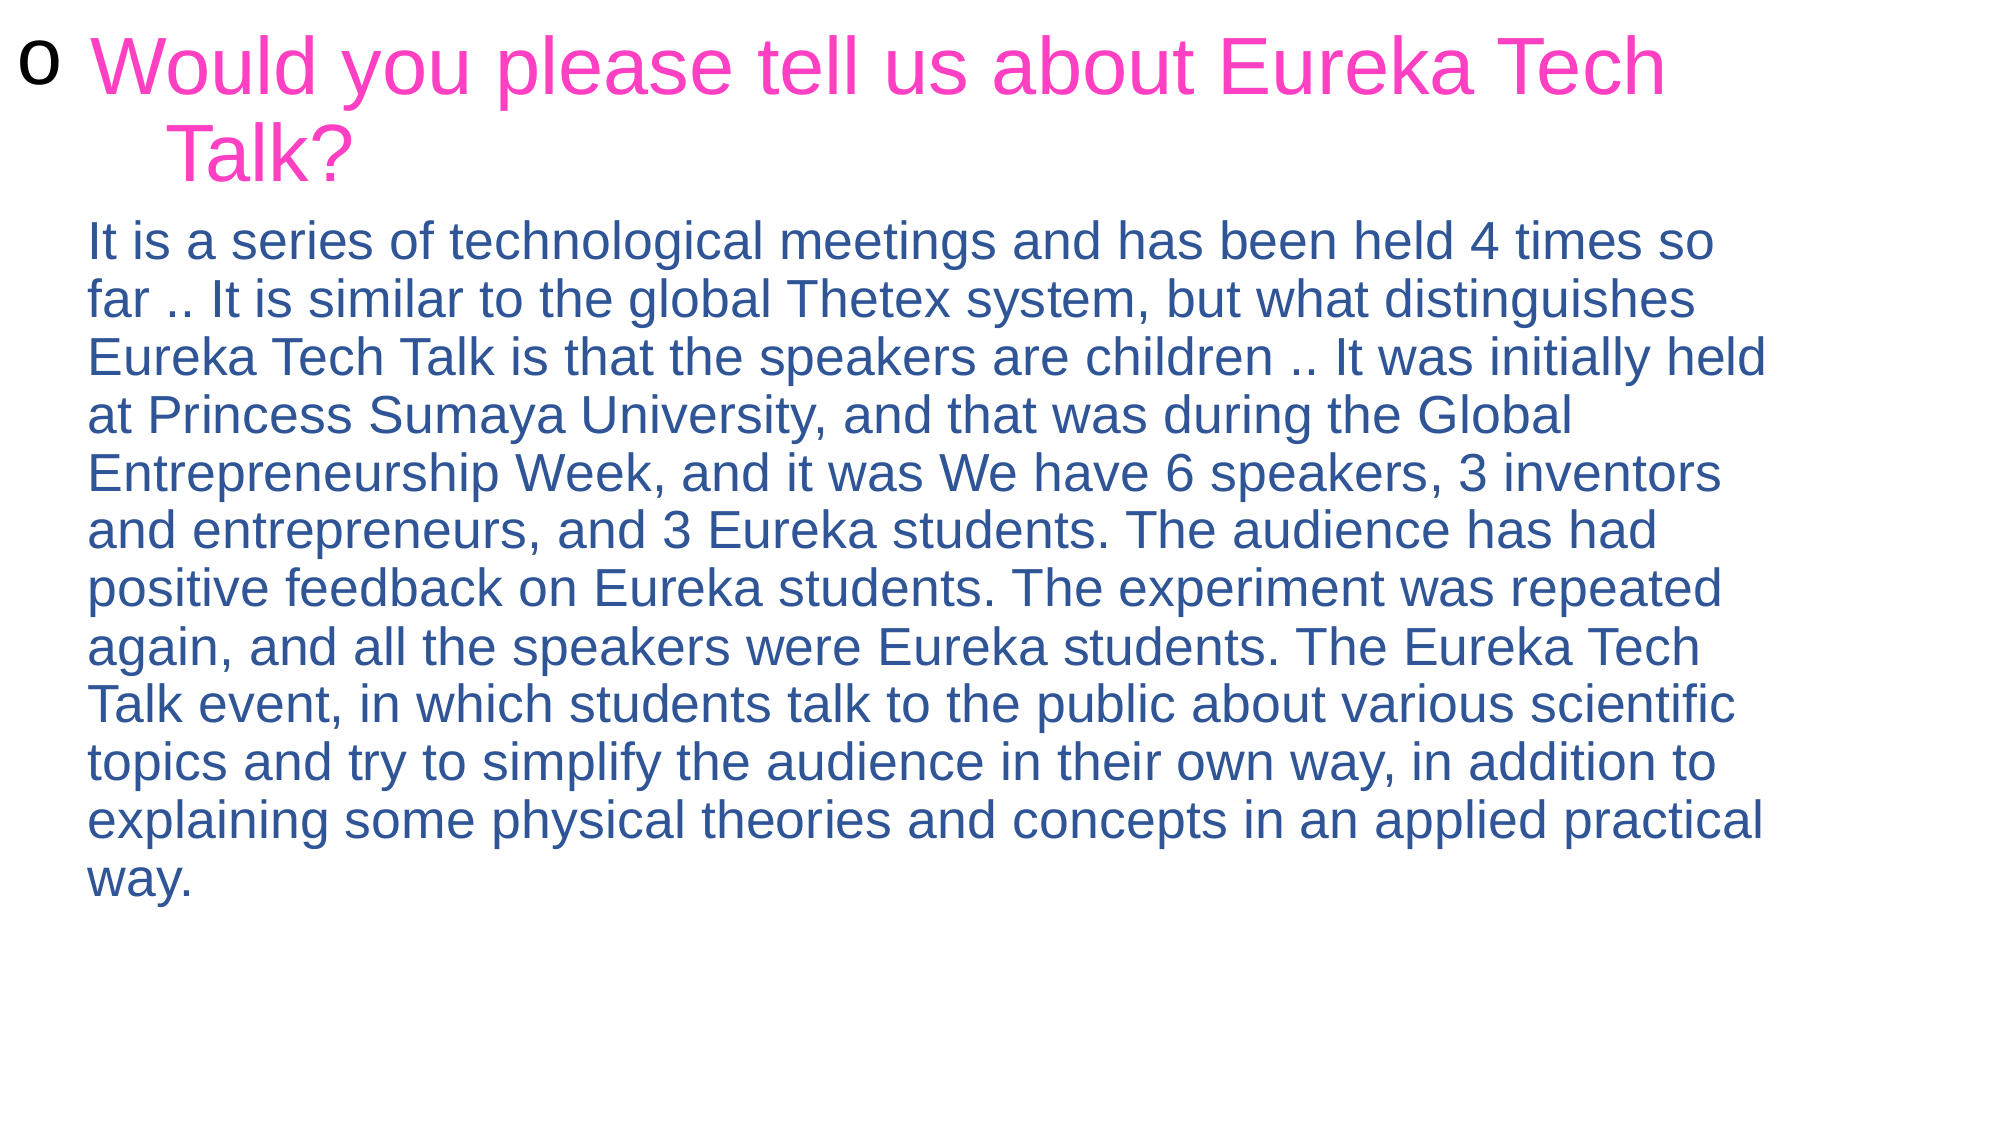

# Would you please tell us about Eureka Tech Talk?
It is a series of technological meetings and has been held 4 times so far .. It is similar to the global Thetex system, but what distinguishes Eureka Tech Talk is that the speakers are children .. It was initially held at Princess Sumaya University, and that was during the Global Entrepreneurship Week, and it was We have 6 speakers, 3 inventors and entrepreneurs, and 3 Eureka students. The audience has had positive feedback on Eureka students. The experiment was repeated again, and all the speakers were Eureka students. The Eureka Tech Talk event, in which students talk to the public about various scientific topics and try to simplify the audience in their own way, in addition to explaining some physical theories and concepts in an applied practical way.